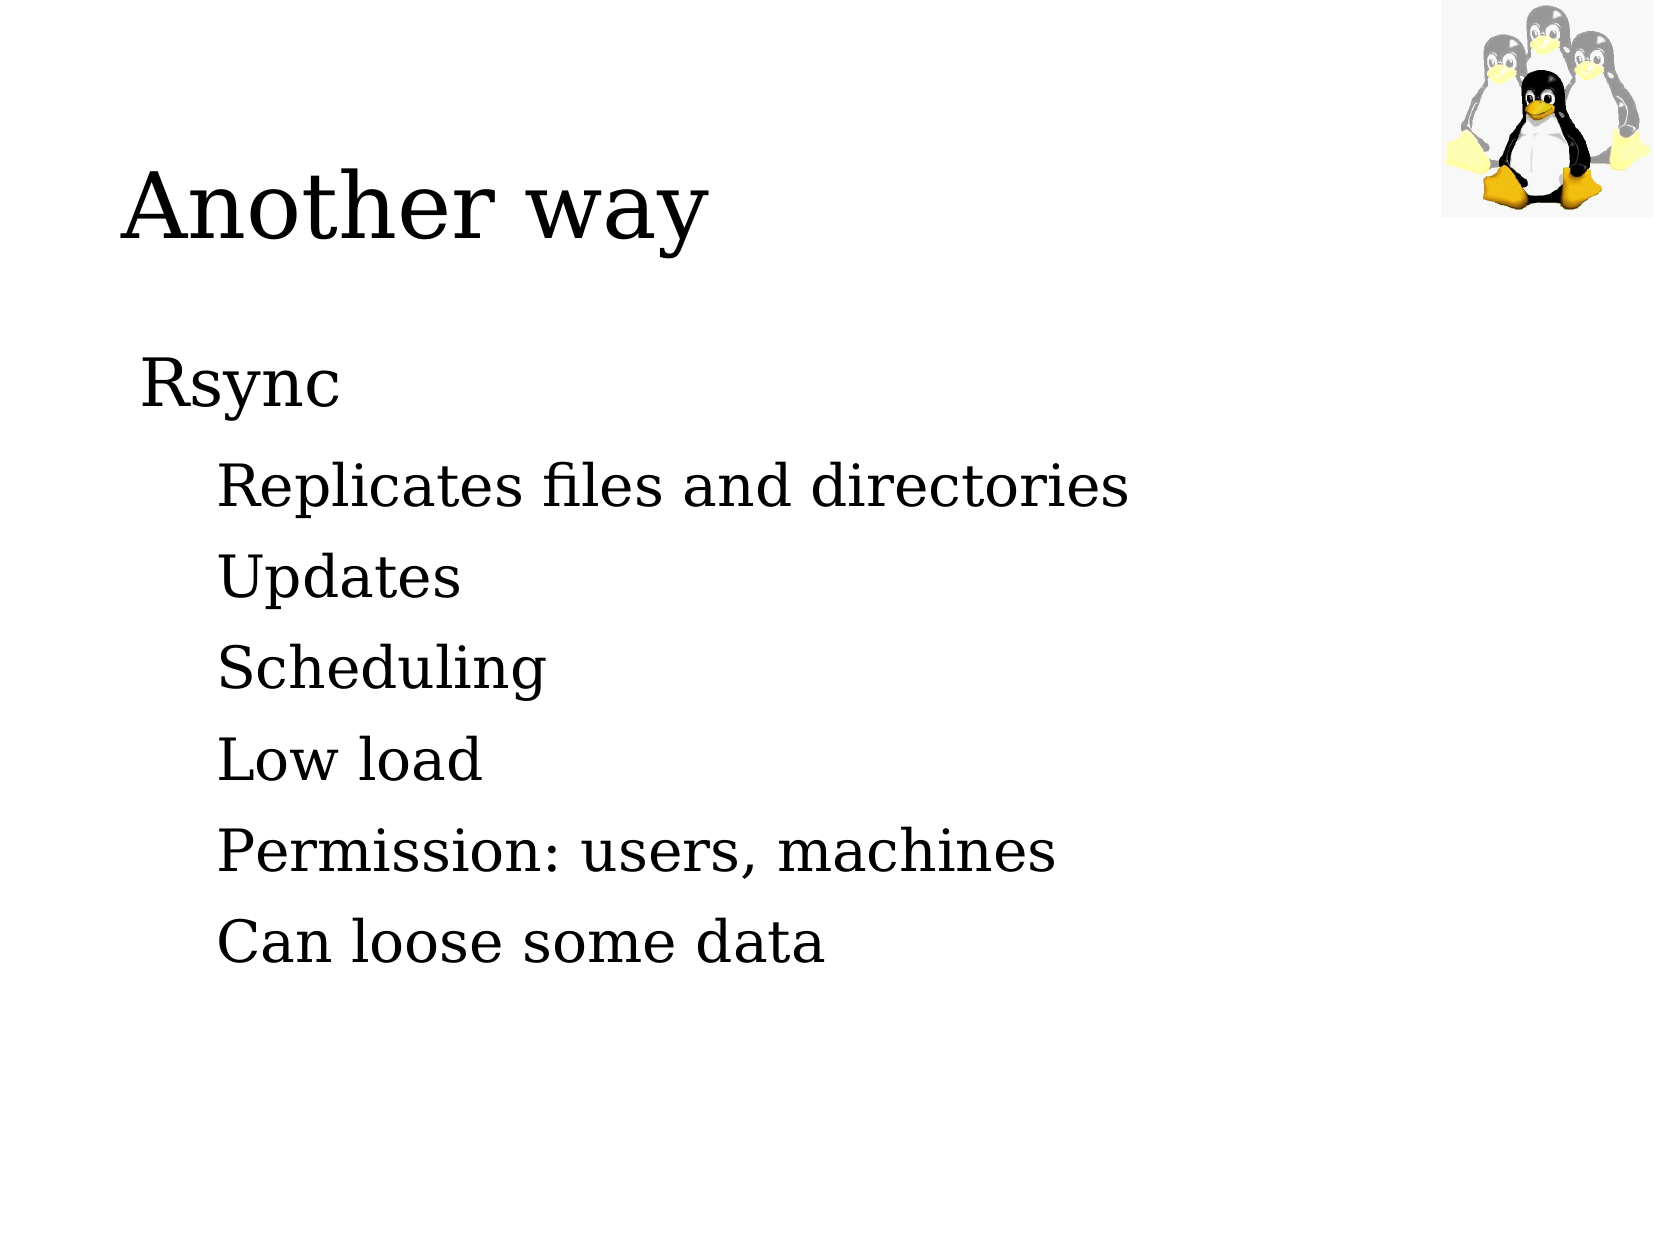

# Another way
Rsync
Replicates files and directories
Updates
Scheduling
Low load
Permission: users, machines
Can loose some data